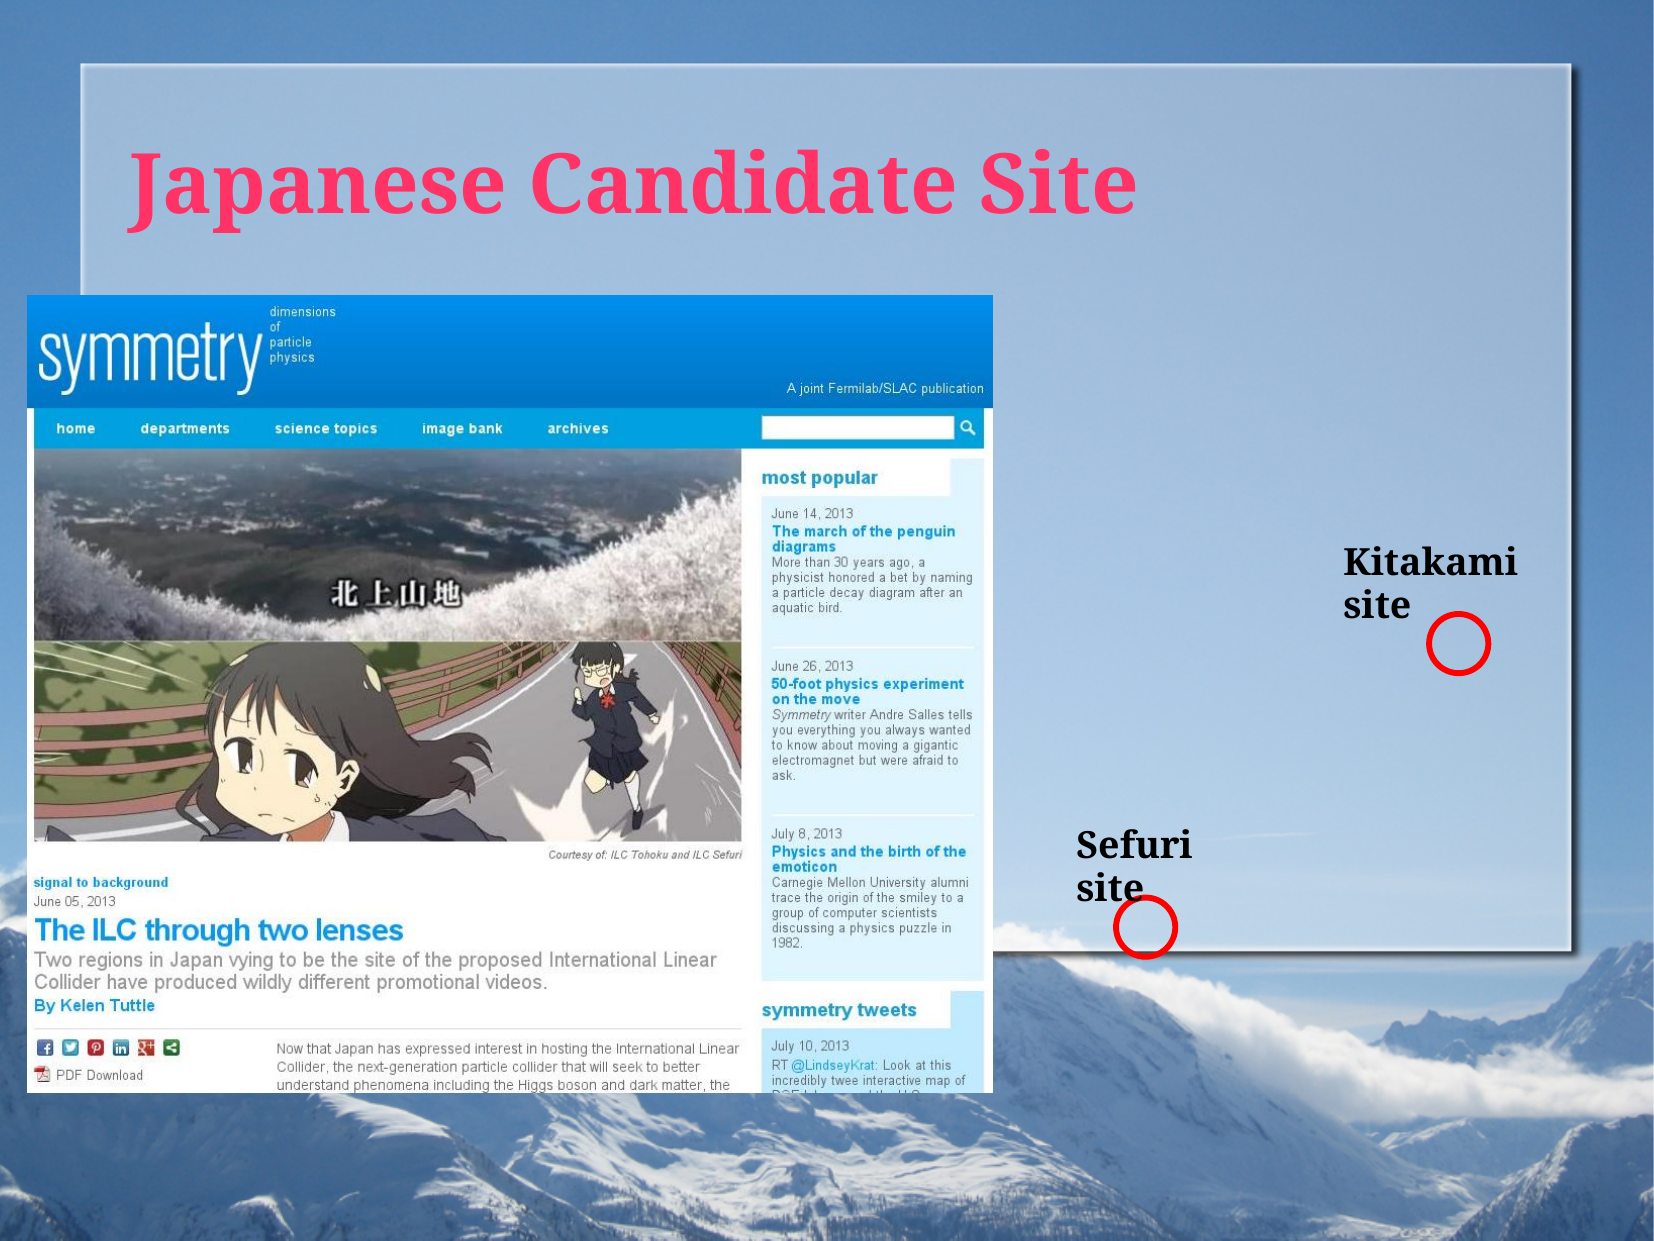

# Japanese Candidate Site
Kitakami site
Sefuri site